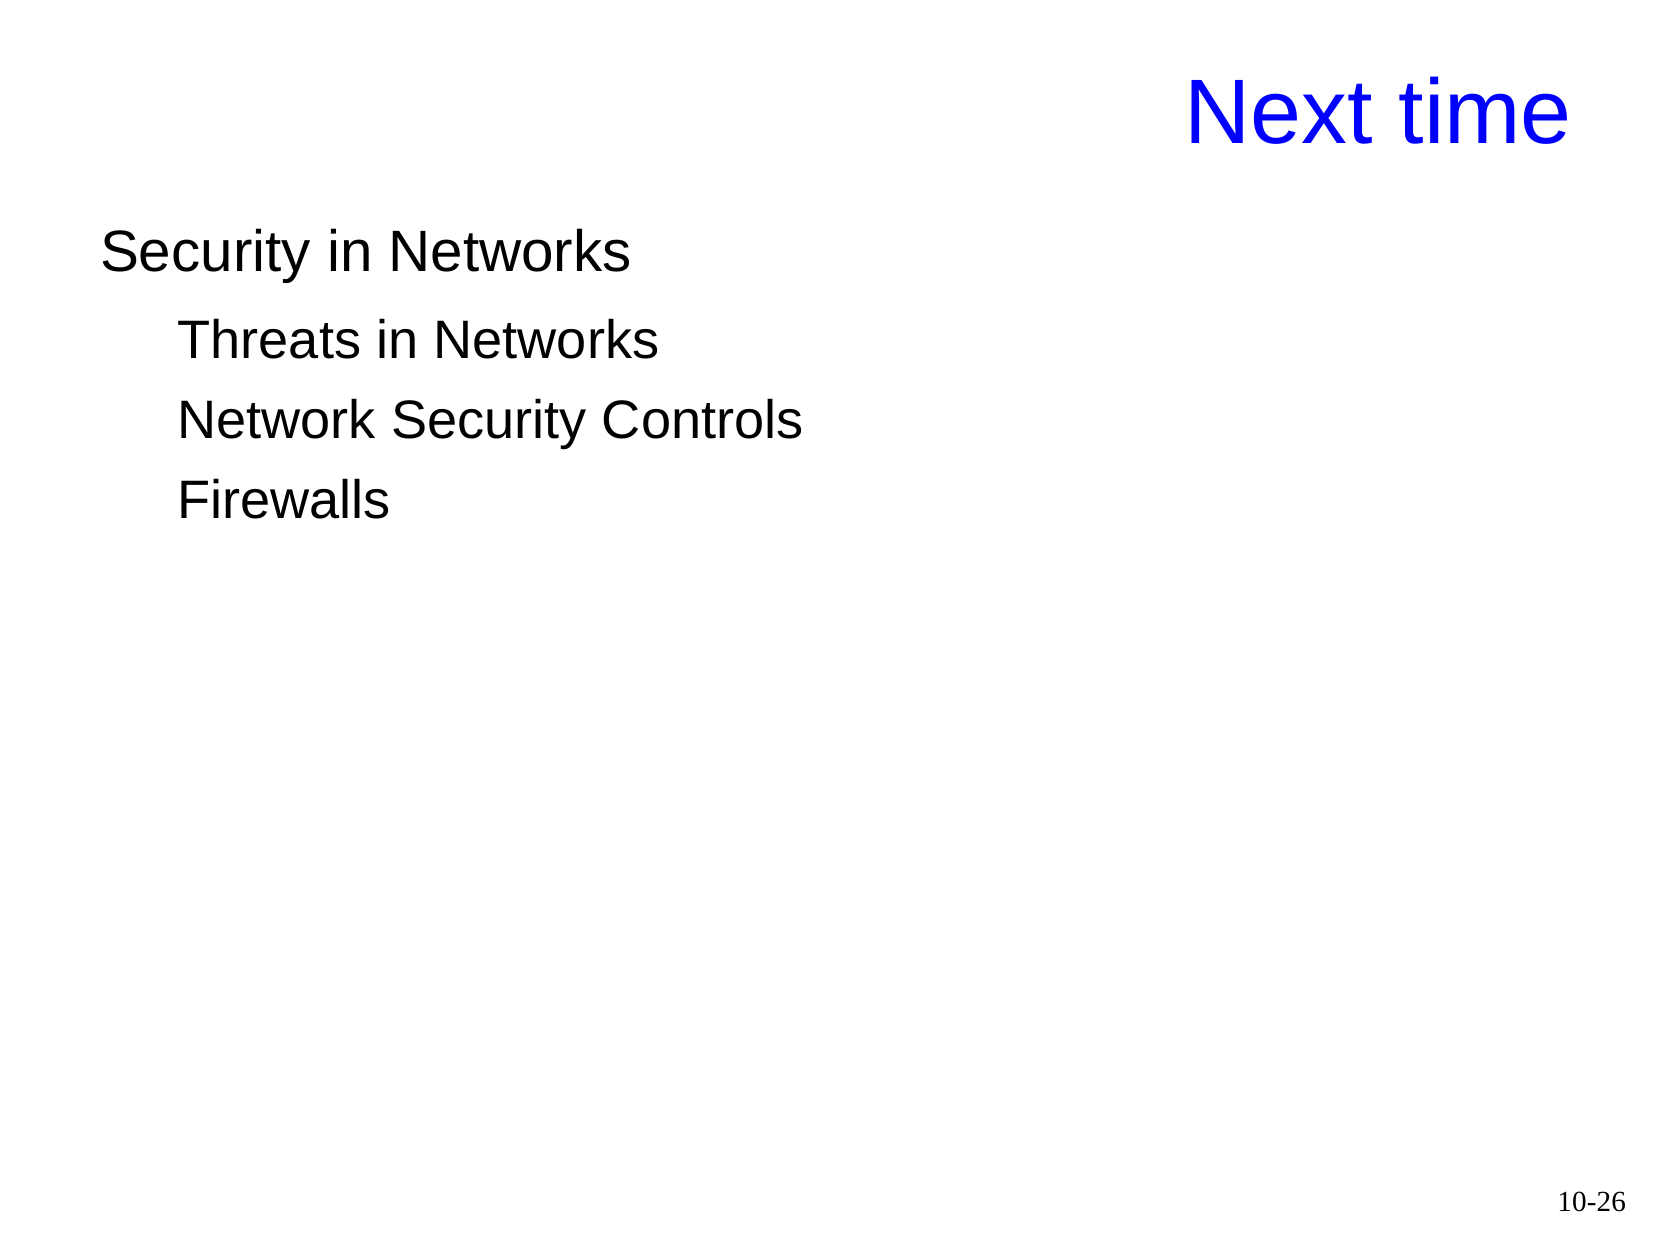

# Next time
Security in Networks
Threats in Networks
Network Security Controls
Firewalls